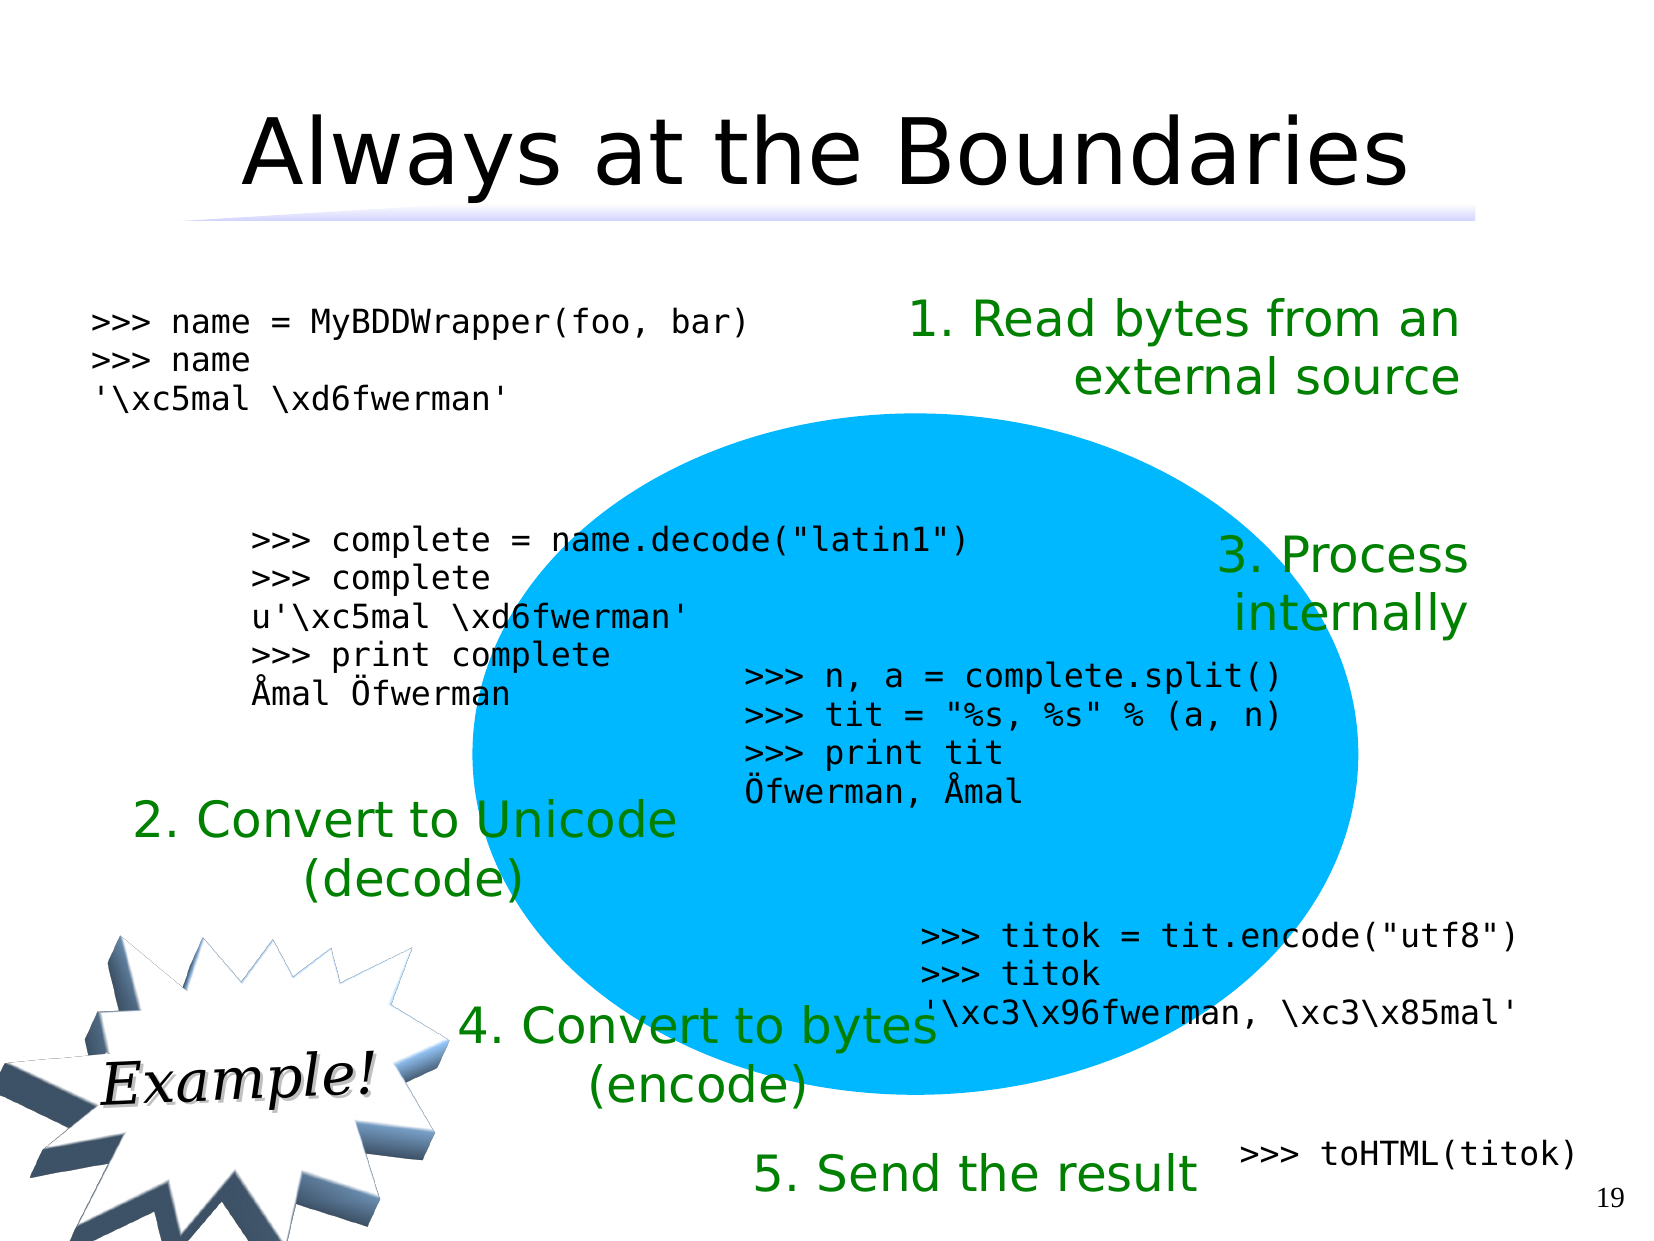

# Always at the Boundaries
1. Read bytes from an
external source
>>> name = MyBDDWrapper(foo, bar)
>>> name
'\xc5mal \xd6fwerman'
>>> complete = name.decode("latin1")
>>> complete
u'\xc5mal \xd6fwerman'
>>> print complete
Åmal Öfwerman
3. Process
internally
>>> n, a = complete.split()
>>> tit = "%s, %s" % (a, n)
>>> print tit
Öfwerman, Åmal
2. Convert to Unicode
(decode)
Example!
>>> titok = tit.encode("utf8")
>>> titok
'\xc3\x96fwerman, \xc3\x85mal'
4. Convert to bytes
(encode)
>>> toHTML(titok)
5. Send the result
19